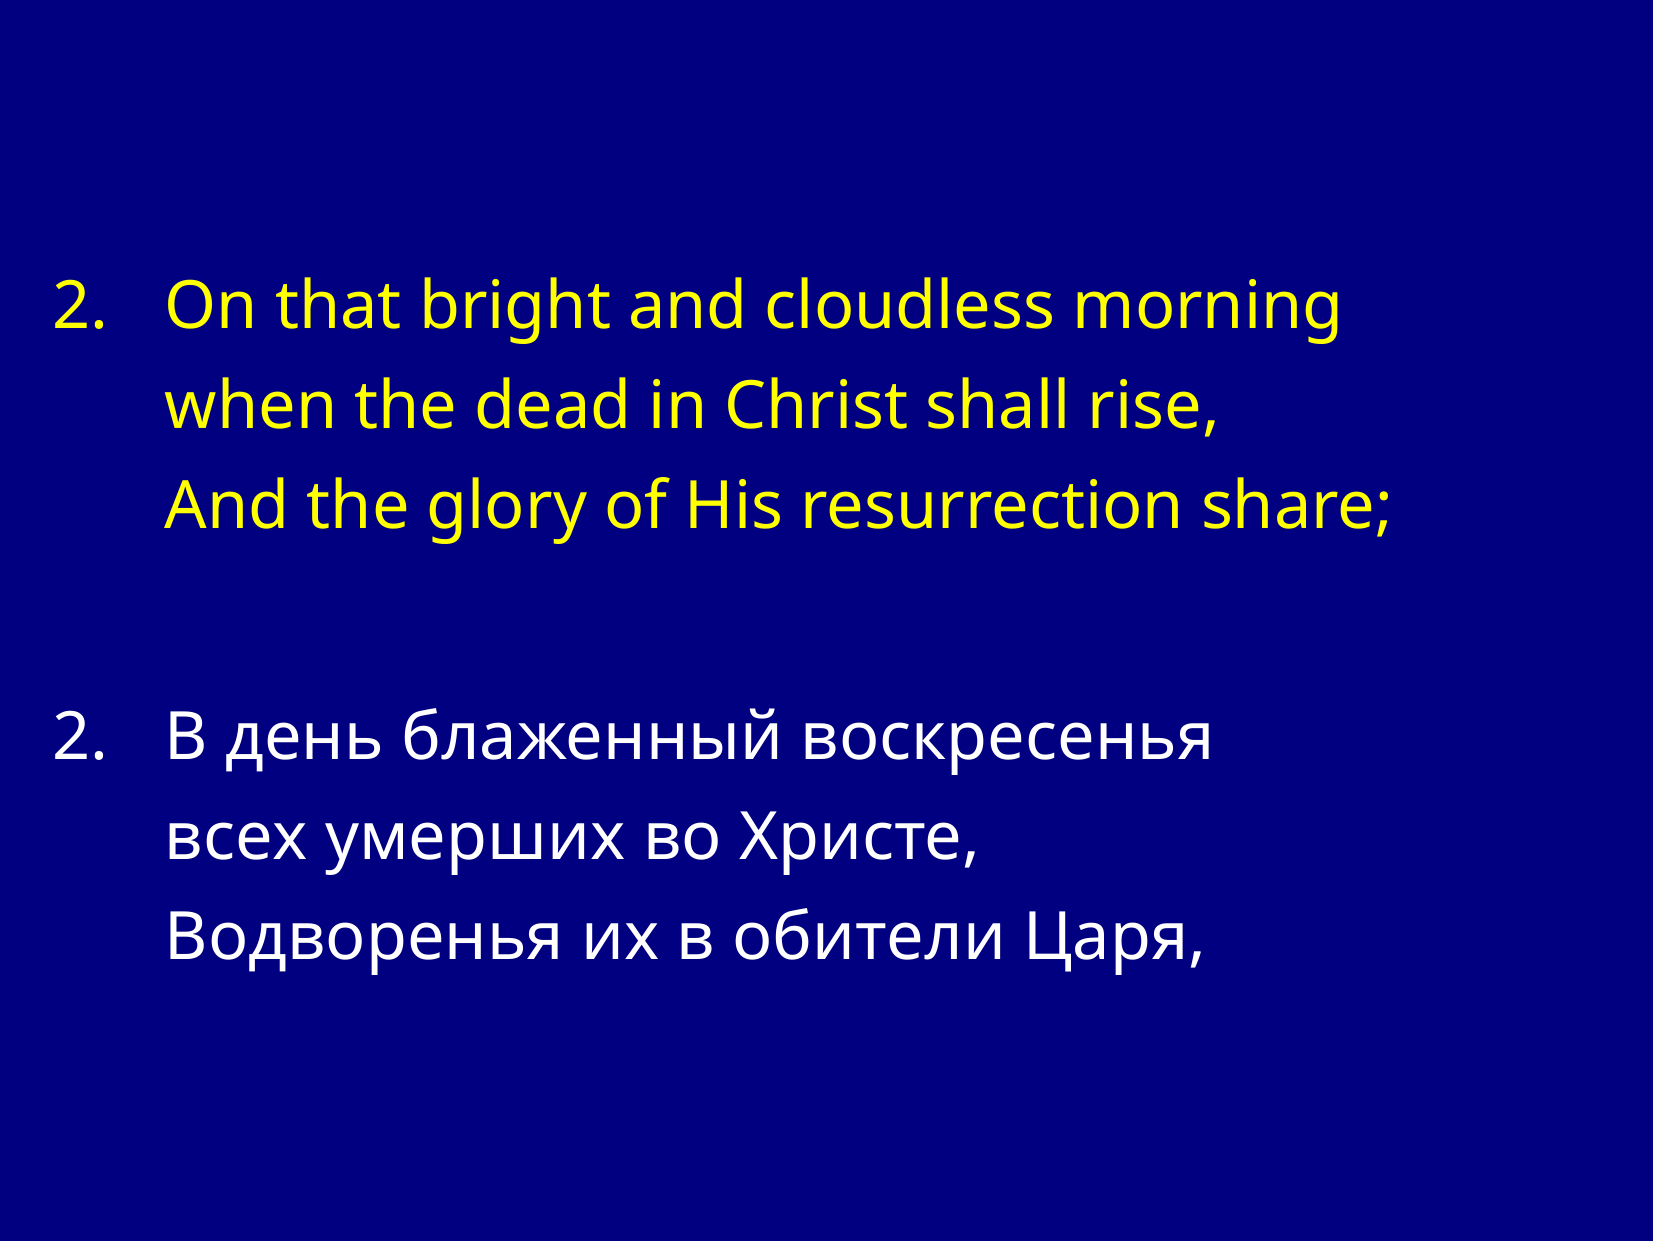

2.	On that bright and cloudless morning
	when the dead in Christ shall rise,
	And the glory of His resurrection share;
2.	В день блаженный воскресенья
	всех умерших во Христе,
	Водворенья их в обители Царя,